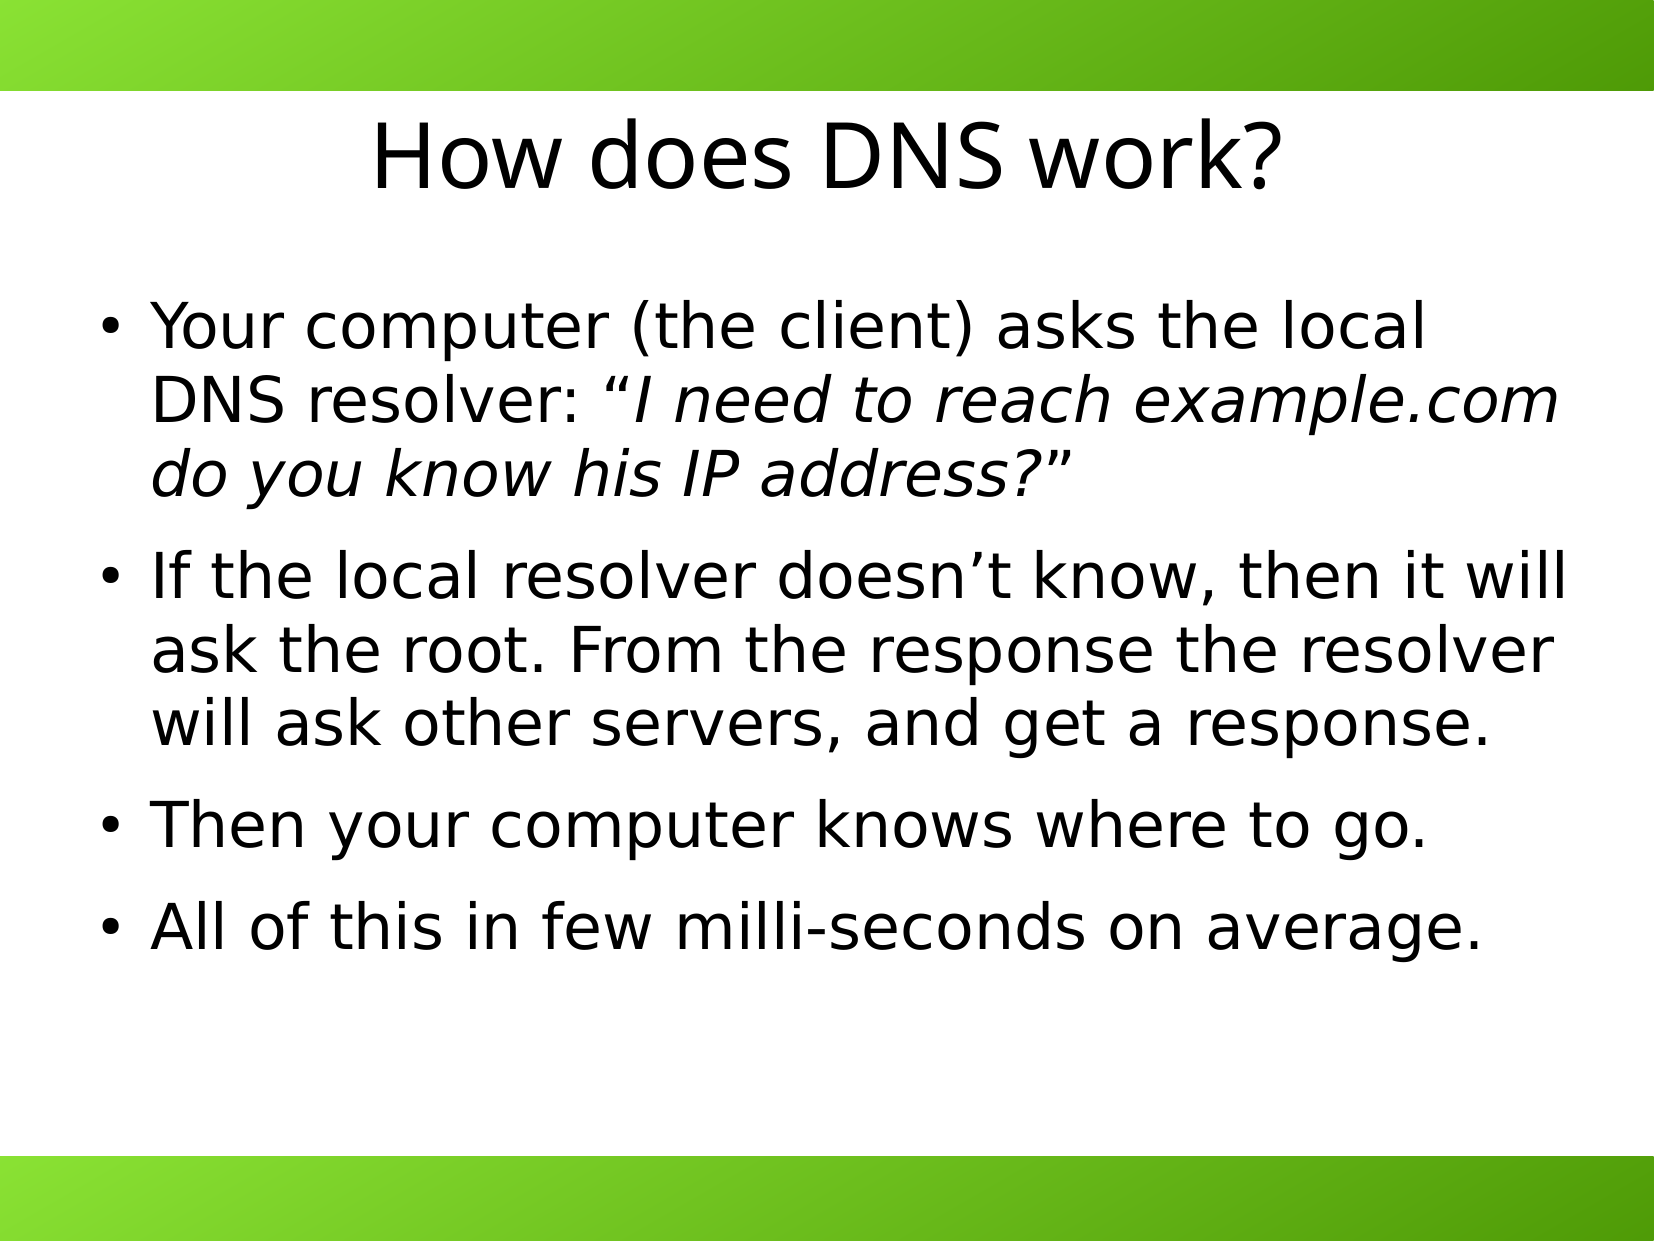

# How does DNS work?
Your computer (the client) asks the local DNS resolver: “I need to reach example.com
do you know his IP address?”
If the local resolver doesn’t know, then it will ask the root. From the response the resolver will ask other servers, and get a response.
Then your computer knows where to go.
All of this in few milli-seconds on average.